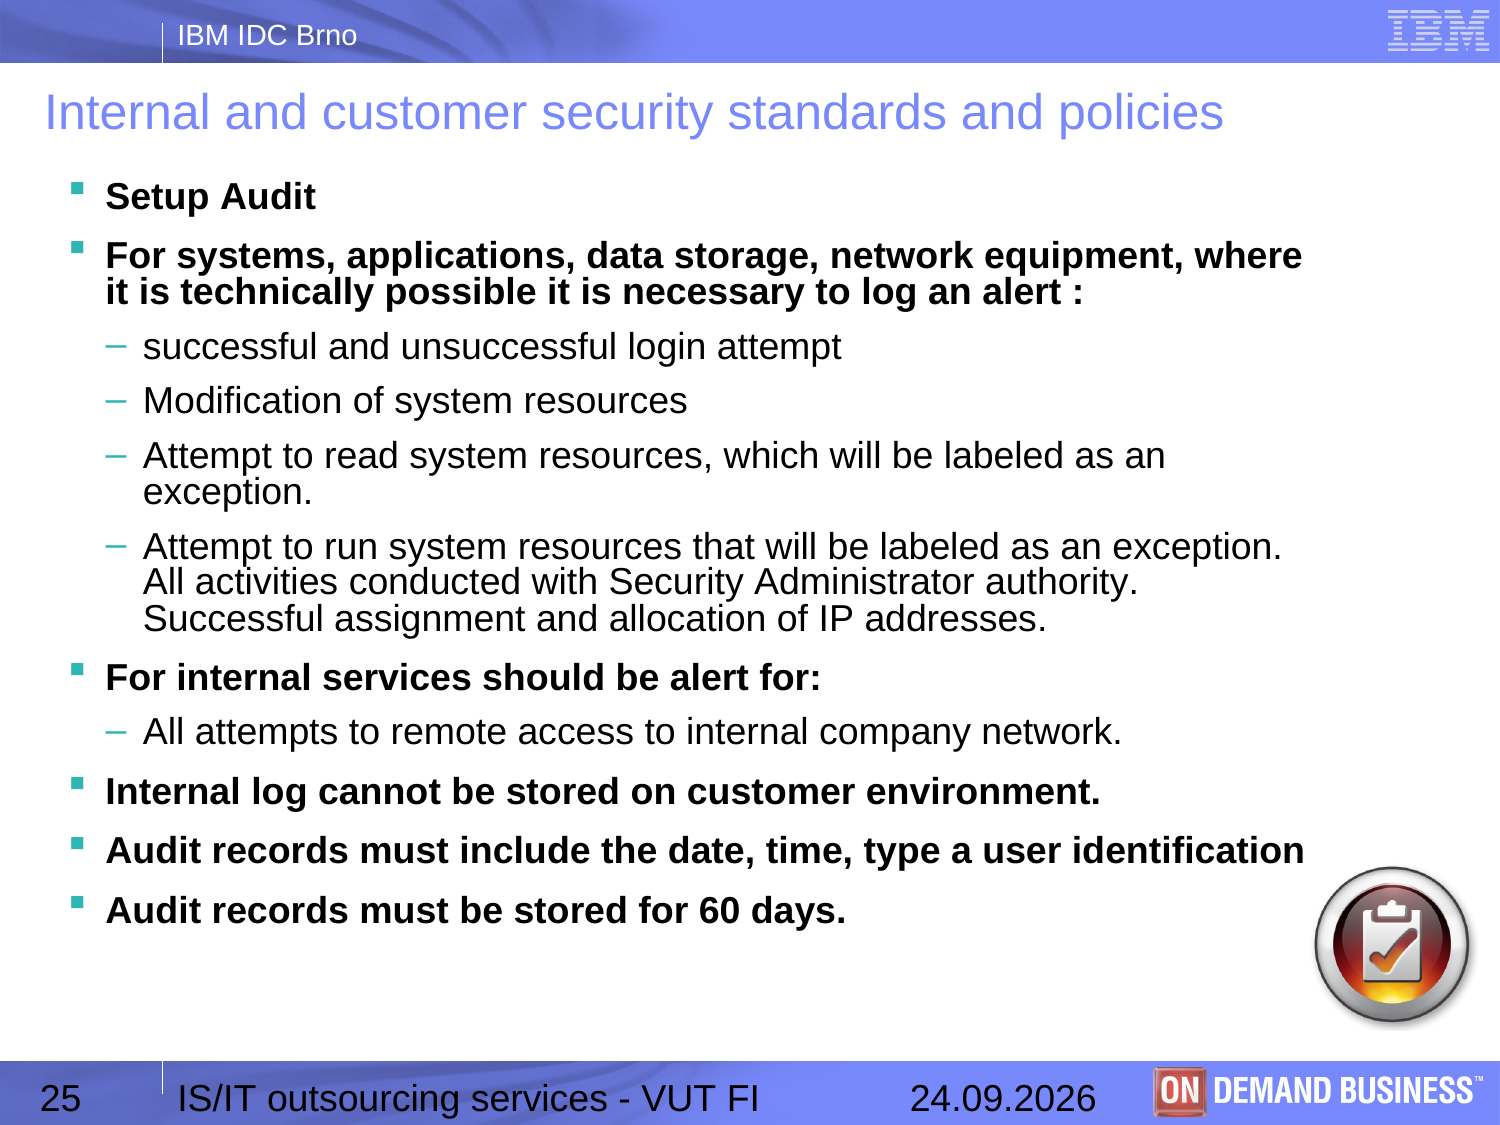

# Internal and customer security standards and policies
Setup Audit
For systems, applications, data storage, network equipment, where it is technically possible it is necessary to log an alert :
successful and unsuccessful login attempt
Modification of system resources
Attempt to read system resources, which will be labeled as an exception.
Attempt to run system resources that will be labeled as an exception.
All activities conducted with Security Administrator authority.
Successful assignment and allocation of IP addresses.
For internal services should be alert for:
All attempts to remote access to internal company network.
Internal log cannot be stored on customer environment.
Audit records must include the date, time, type a user identification
Audit records must be stored for 60 days.
25
IS/IT outsourcing services - VUT FI